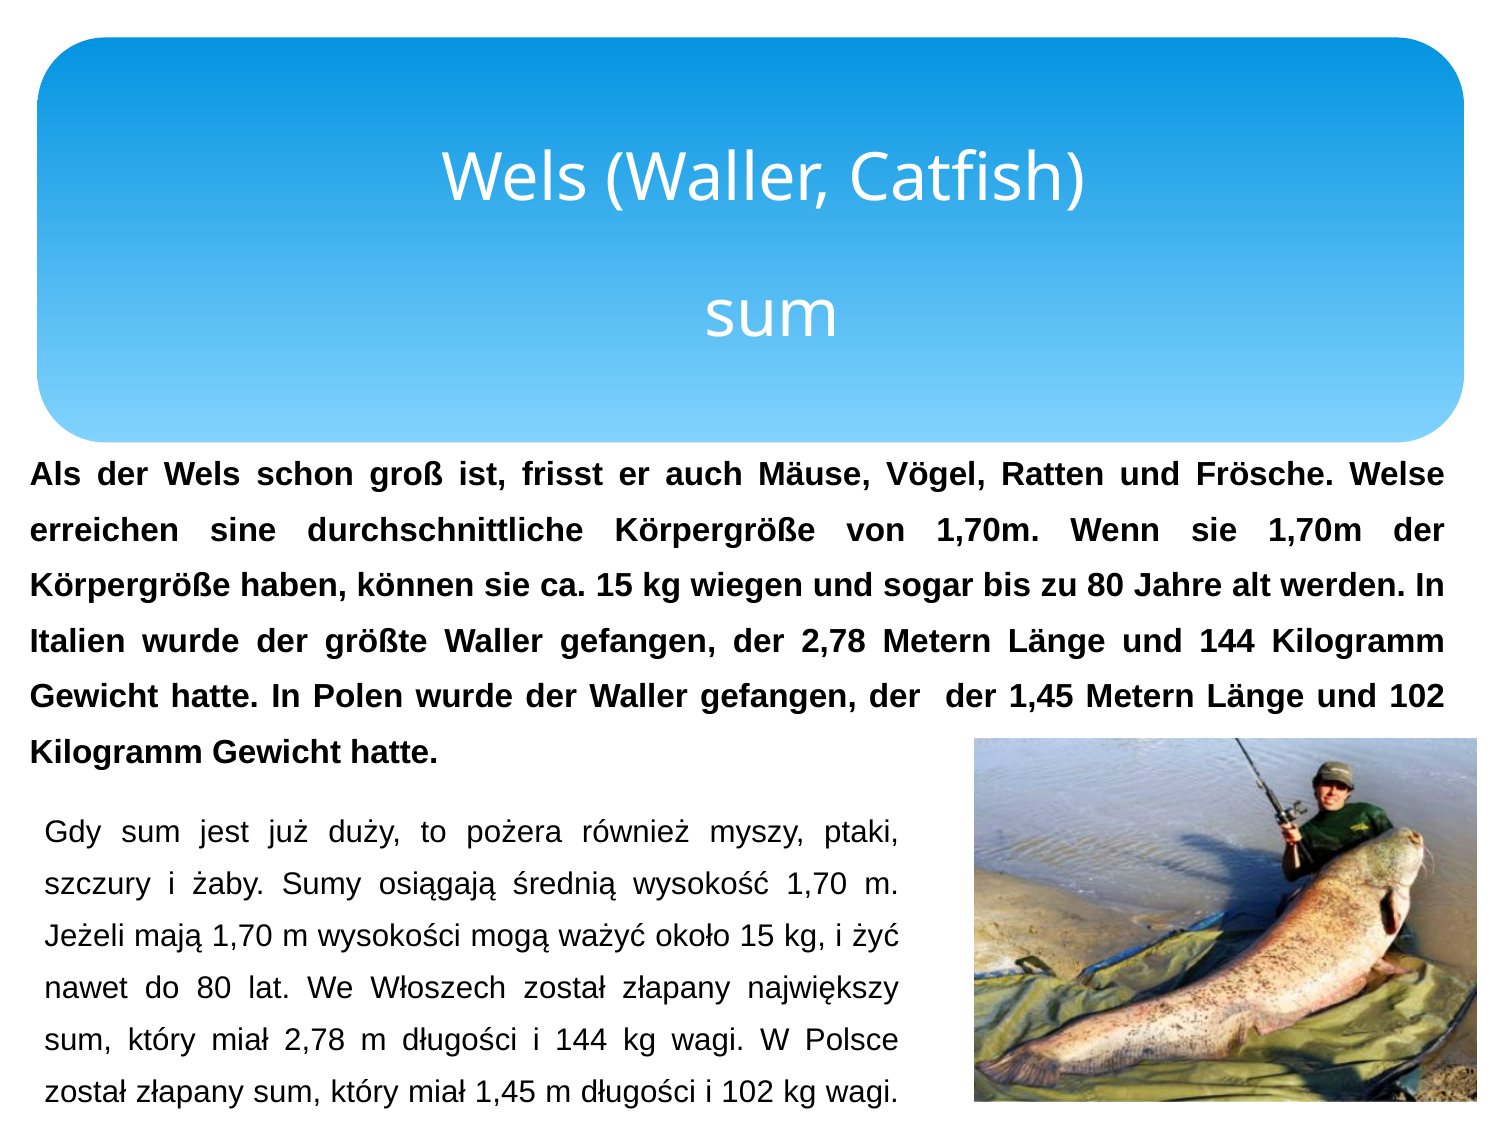

# Wels (Waller, Catfish) sum
Als der Wels schon groß ist, frisst er auch Mäuse, Vögel, Ratten und Frösche. Welse erreichen sine durchschnittliche Körpergröße von 1,70m. Wenn sie 1,70m der Körpergröße haben, können sie ca. 15 kg wiegen und sogar bis zu 80 Jahre alt werden. In Italien wurde der größte Waller gefangen, der 2,78 Metern Länge und 144 Kilogramm Gewicht hatte. In Polen wurde der Waller gefangen, der der 1,45 Metern Länge und 102 Kilogramm Gewicht hatte.
Gdy sum jest już duży, to pożera również myszy, ptaki, szczury i żaby. Sumy osiągają średnią wysokość 1,70 m. Jeżeli mają 1,70 m wysokości mogą ważyć około 15 kg, i żyć nawet do 80 lat. We Włoszech został złapany największy sum, który miał 2,78 m długości i 144 kg wagi. W Polsce został złapany sum, który miał 1,45 m długości i 102 kg wagi.